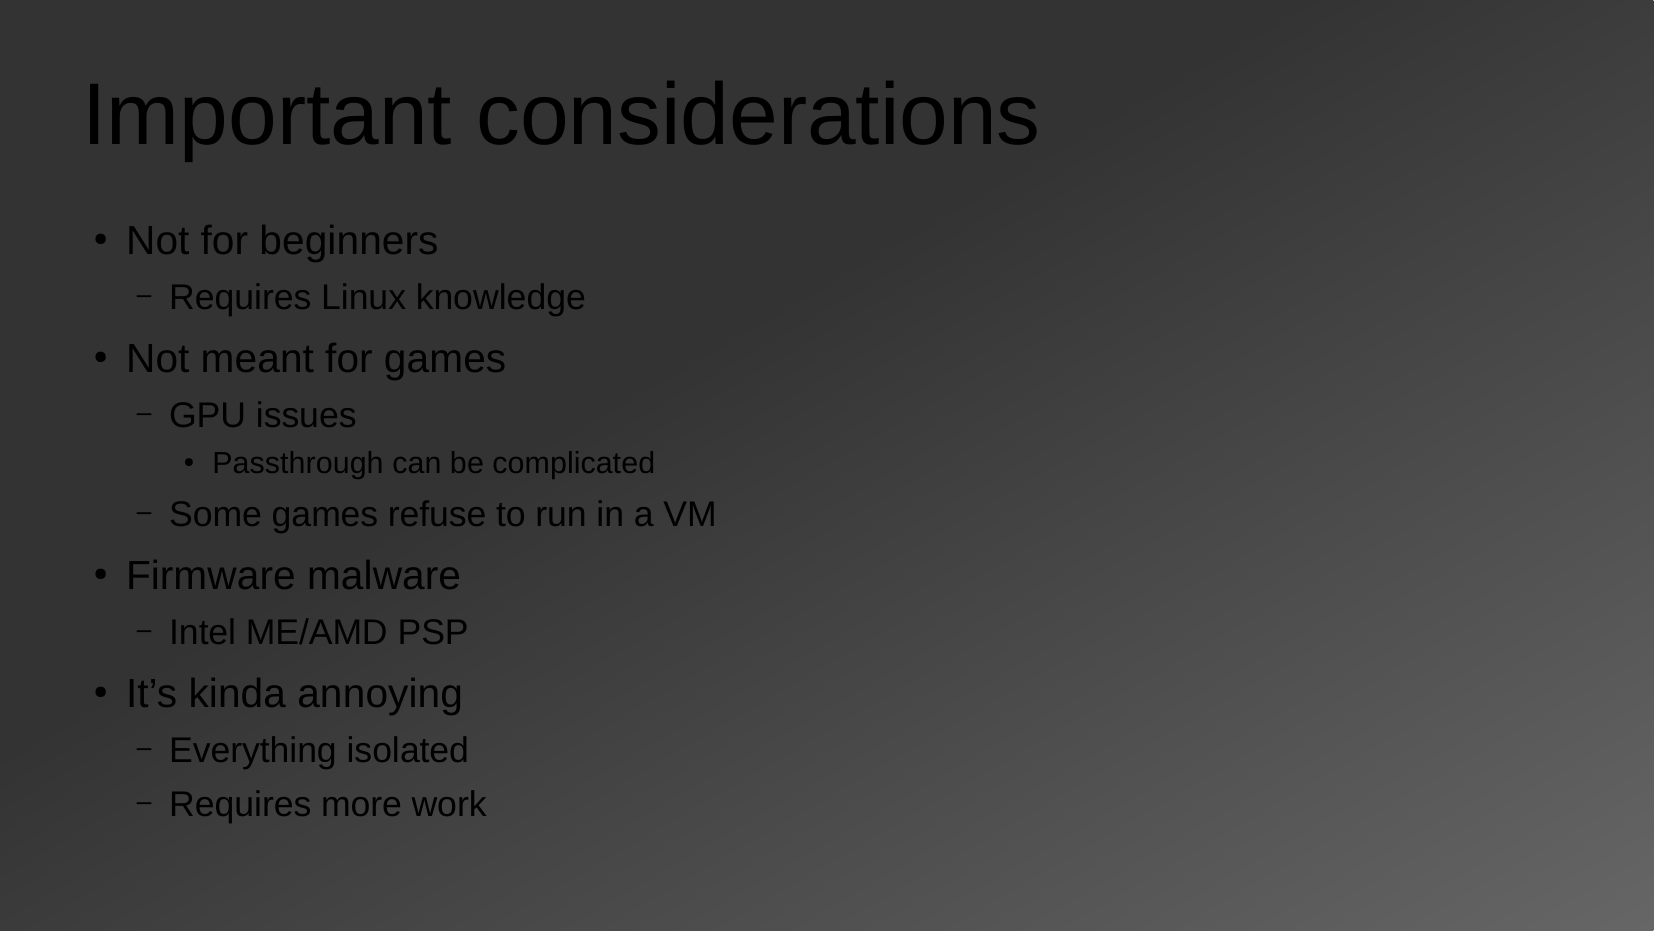

# Important considerations
Not for beginners
Requires Linux knowledge
Not meant for games
GPU issues
Passthrough can be complicated
Some games refuse to run in a VM
Firmware malware
Intel ME/AMD PSP
It’s kinda annoying
Everything isolated
Requires more work